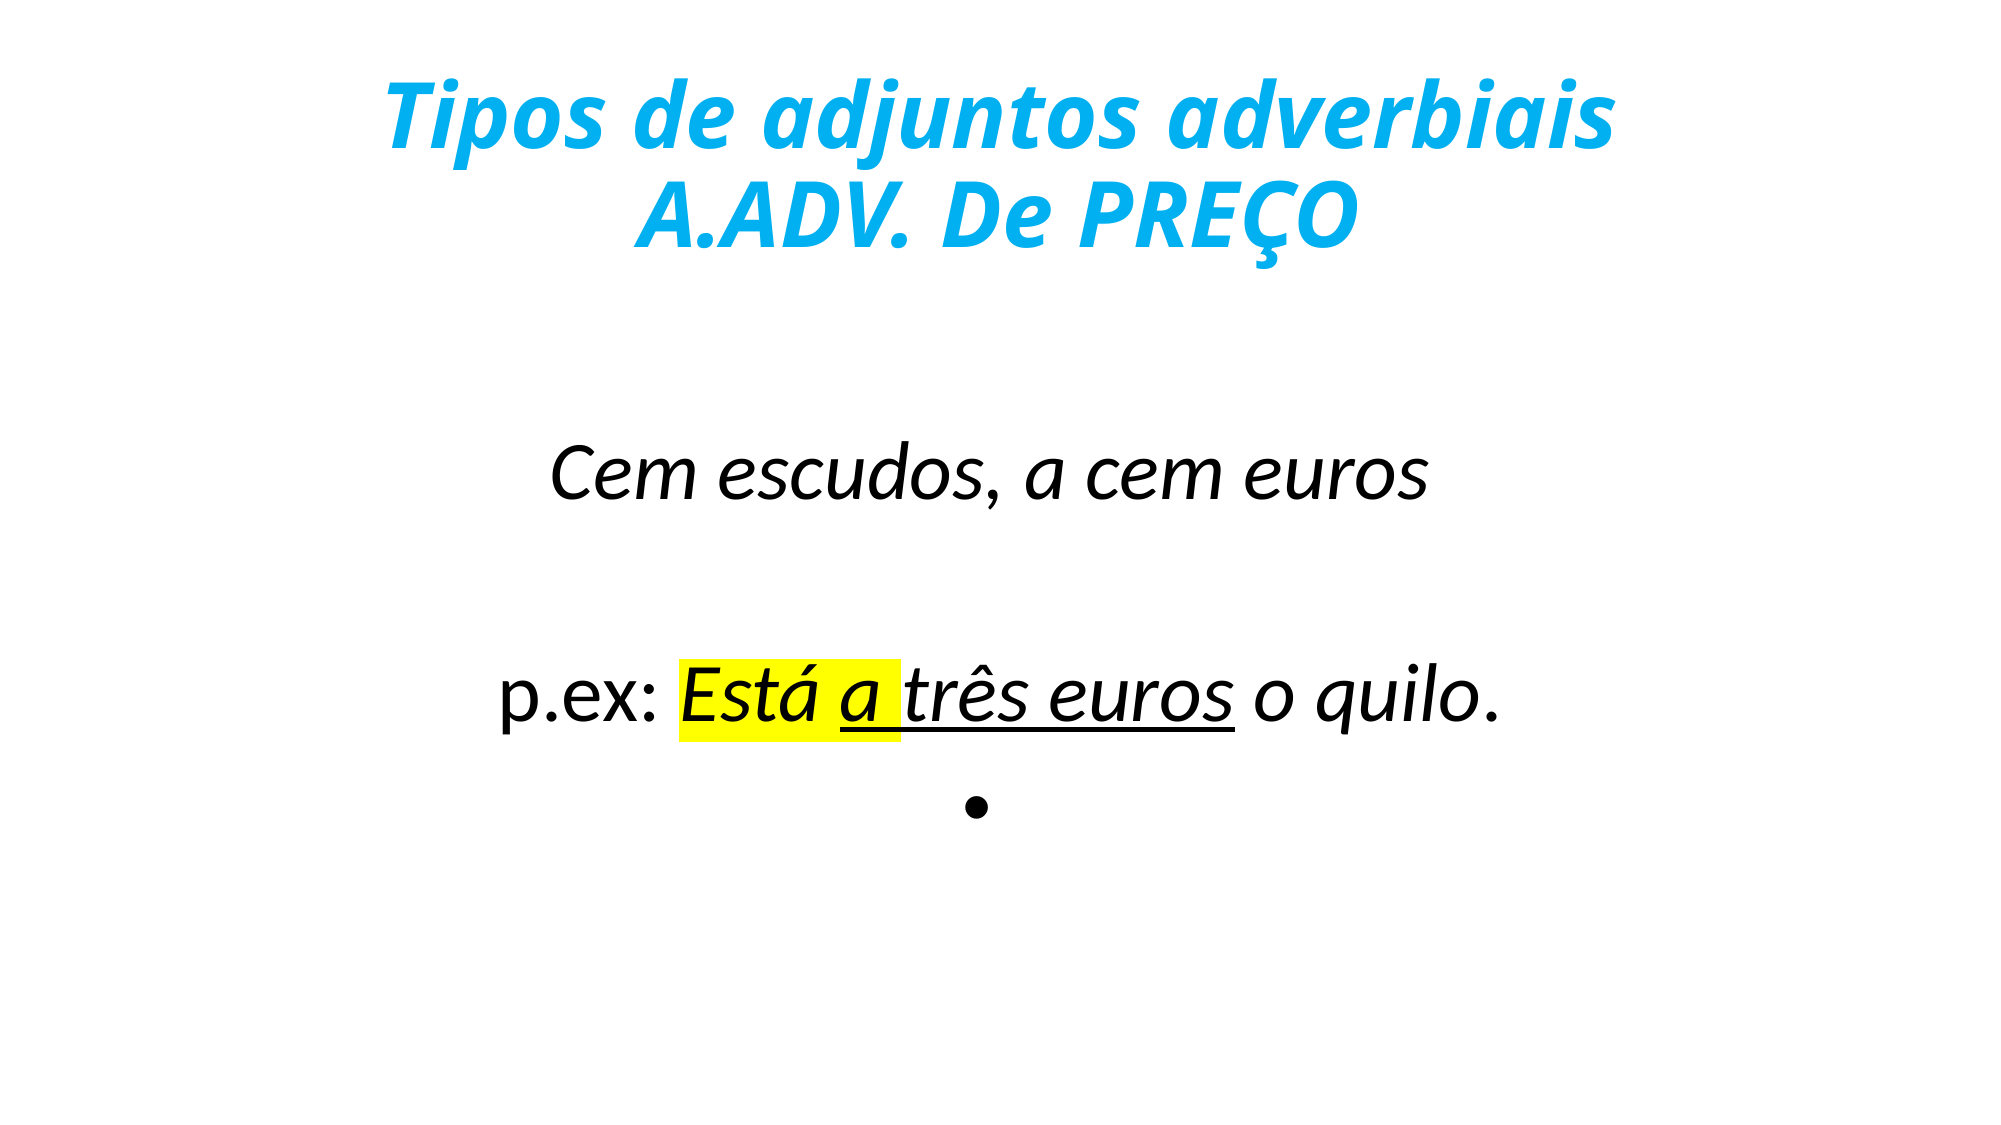

# Tipos de adjuntos adverbiais A.ADV. De PREÇO
Cem escudos, a cem euros
p.ex: Está a três euros o quilo.